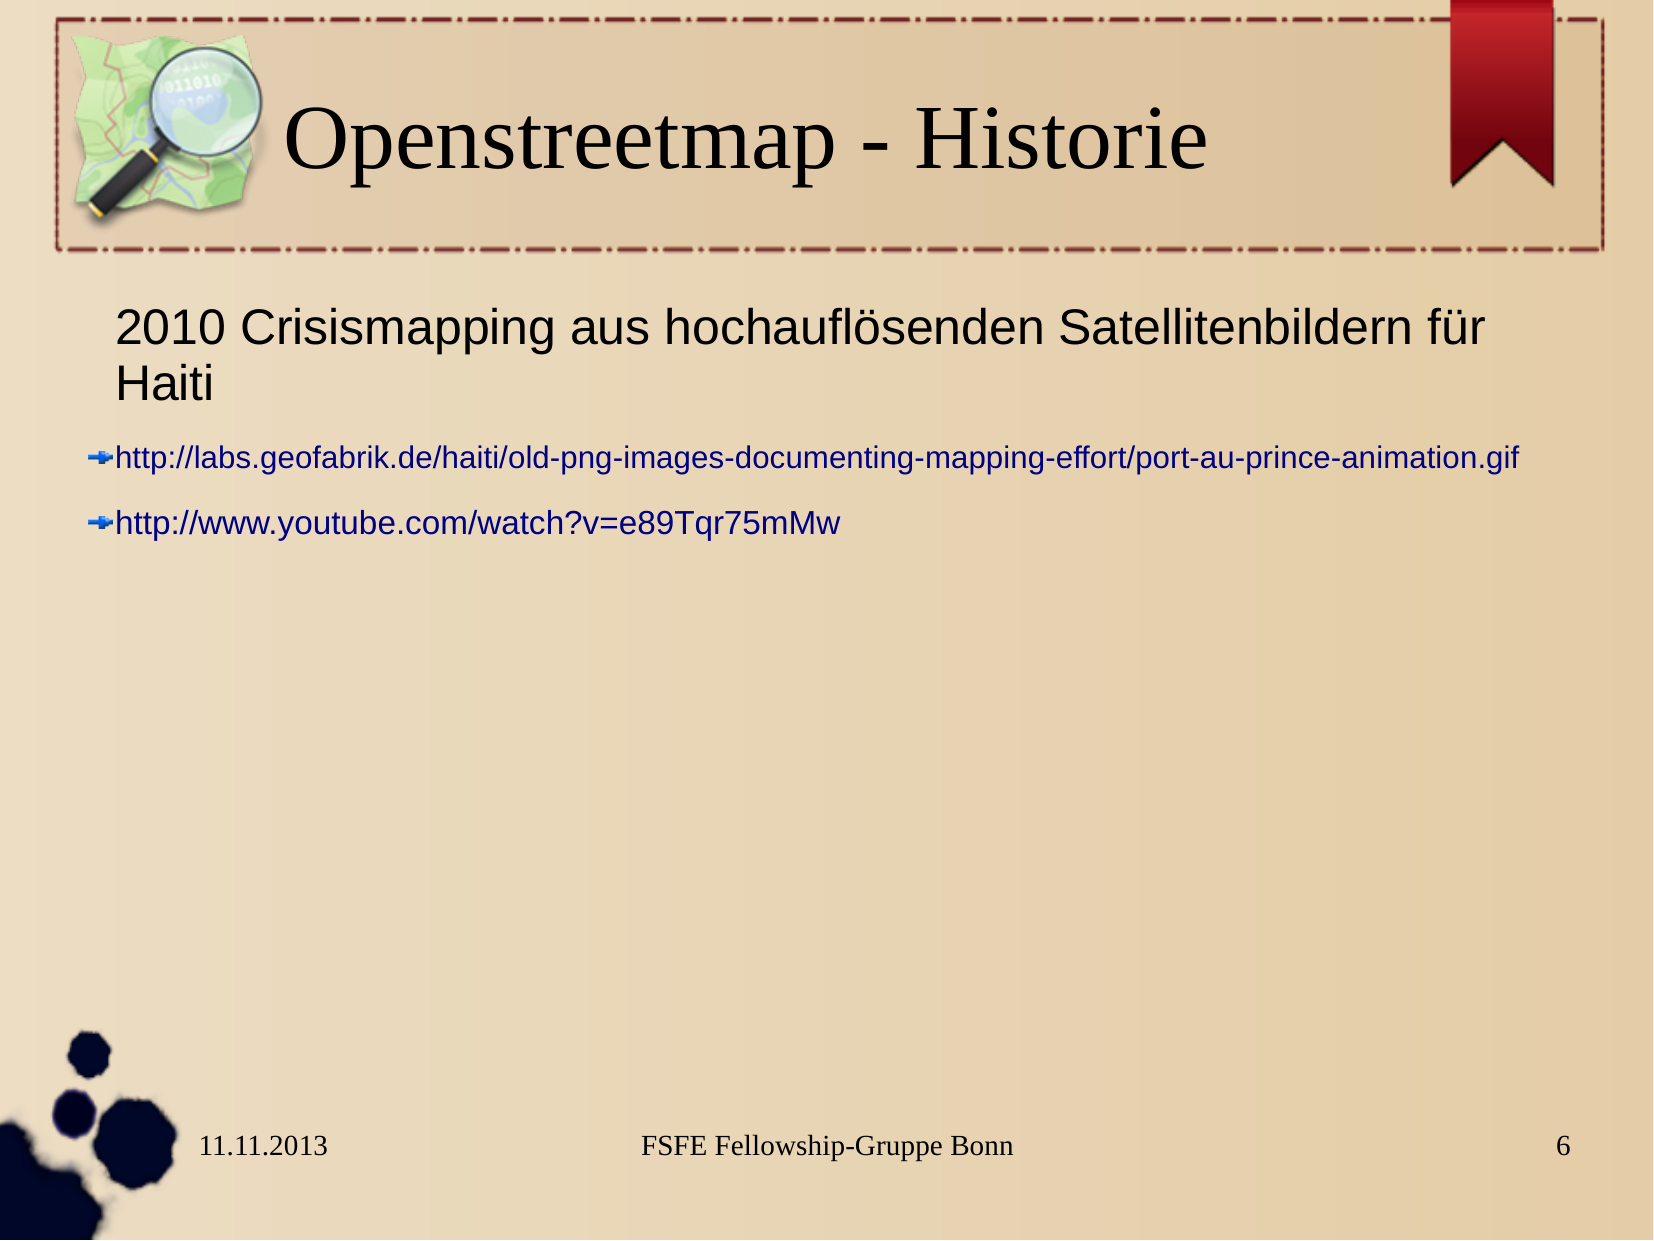

# Openstreetmap - Historie
2010 Crisismapping aus hochauflösenden Satellitenbildern für Haiti
http://labs.geofabrik.de/haiti/old-png-images-documenting-mapping-effort/port-au-prince-animation.gif
http://www.youtube.com/watch?v=e89Tqr75mMw
 11.11.2013
FSFE Fellowship-Gruppe Bonn
6